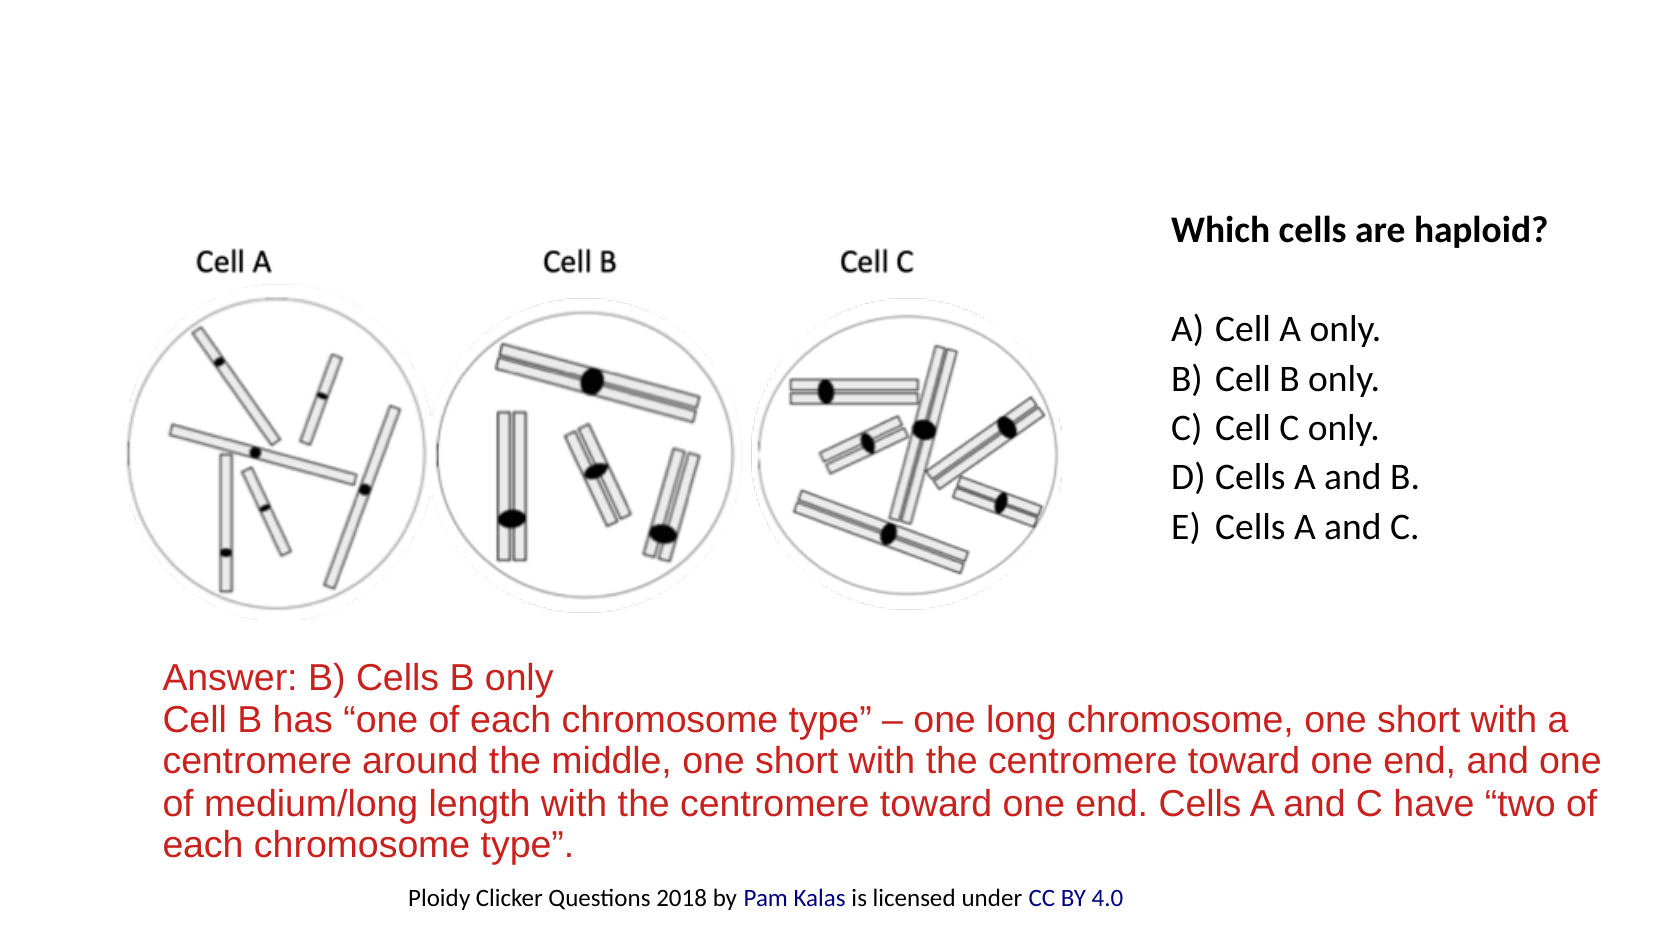

Which cells are haploid?
 Cell A only.
 Cell B only.
 Cell C only.
 Cells A and B.
 Cells A and C.
Answer: B) Cells B only
Cell B has “one of each chromosome type” – one long chromosome, one short with a centromere around the middle, one short with the centromere toward one end, and one of medium/long length with the centromere toward one end. Cells A and C have “two of each chromosome type”.
Ploidy Clicker Questions 2018 by Pam Kalas is licensed under CC BY 4.0